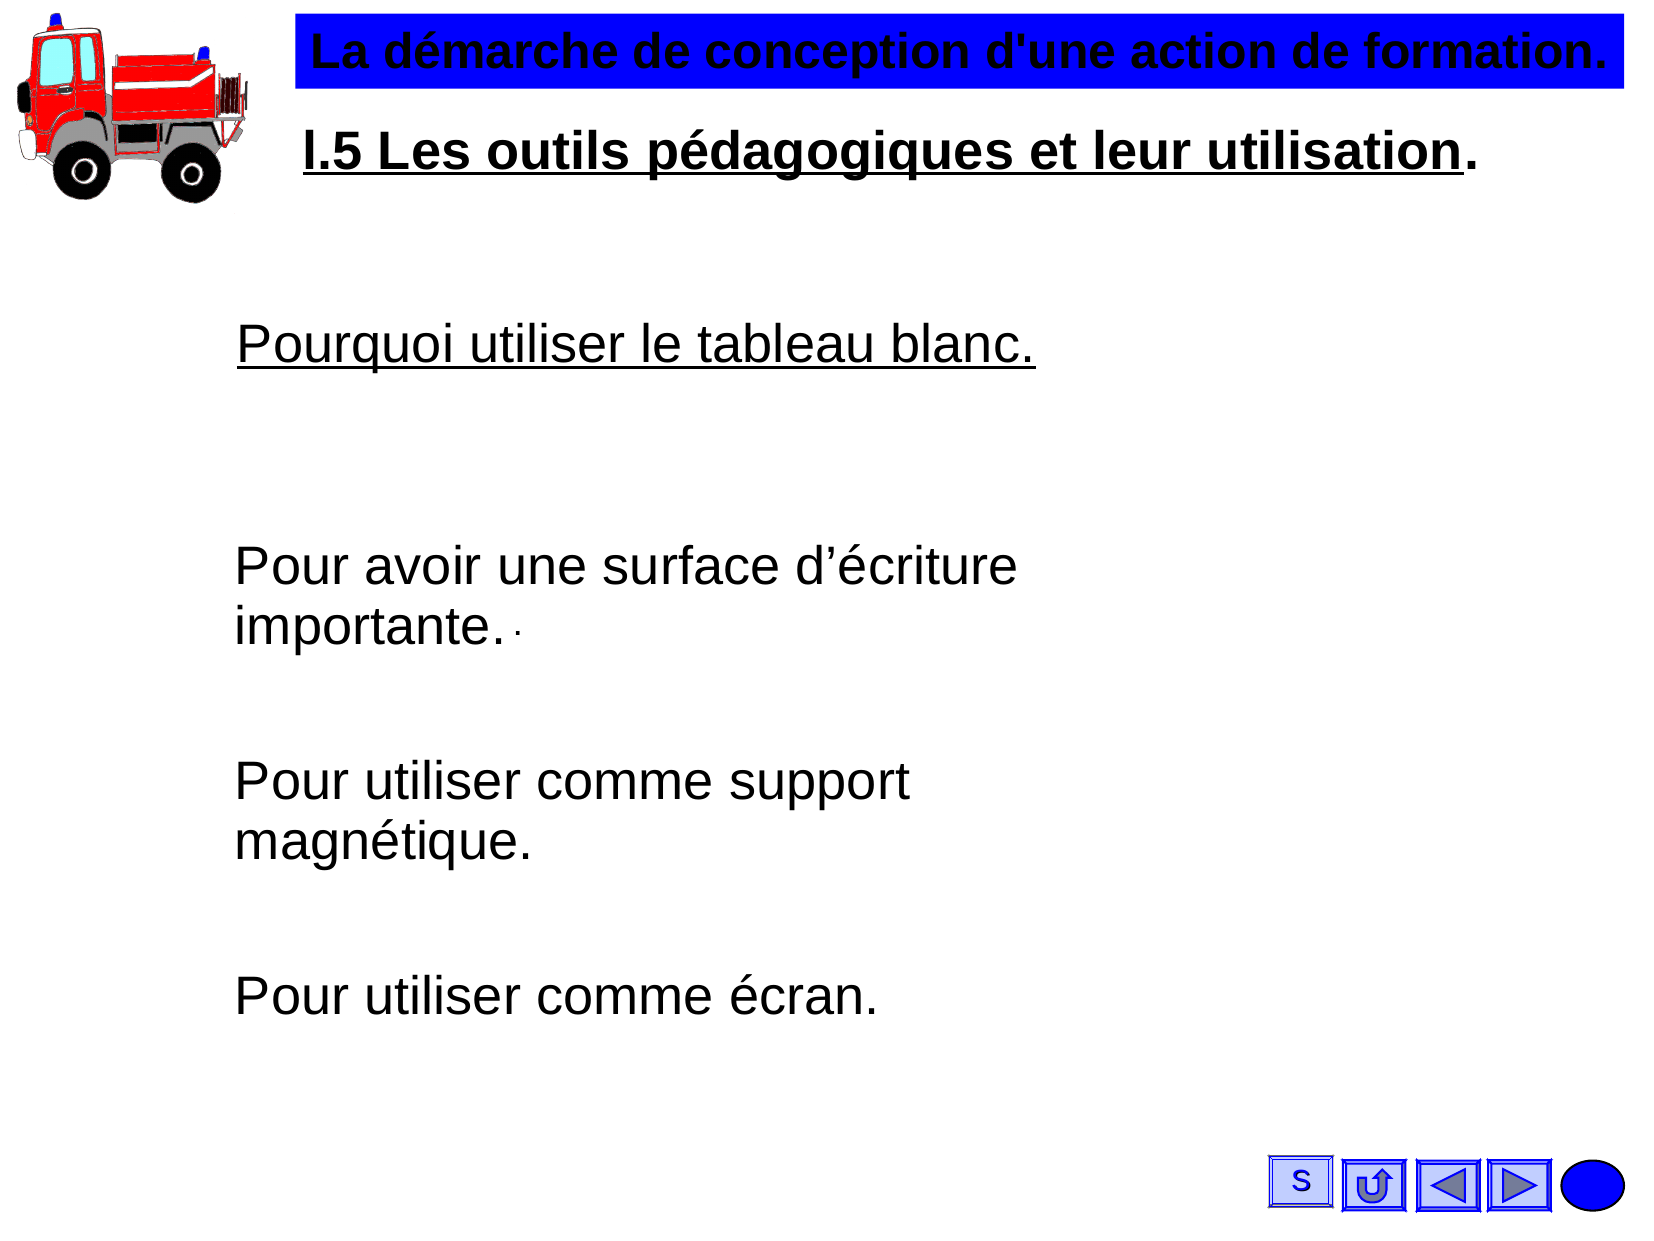

La démarche de conception d'une action de formation.
l.5 Les outils pédagogiques et leur utilisation.
 Pourquoi utiliser le tableau blanc.
#
Pour avoir une surface d’écriture importante.
Pour utiliser comme support magnétique.
Pour utiliser comme écran.
.